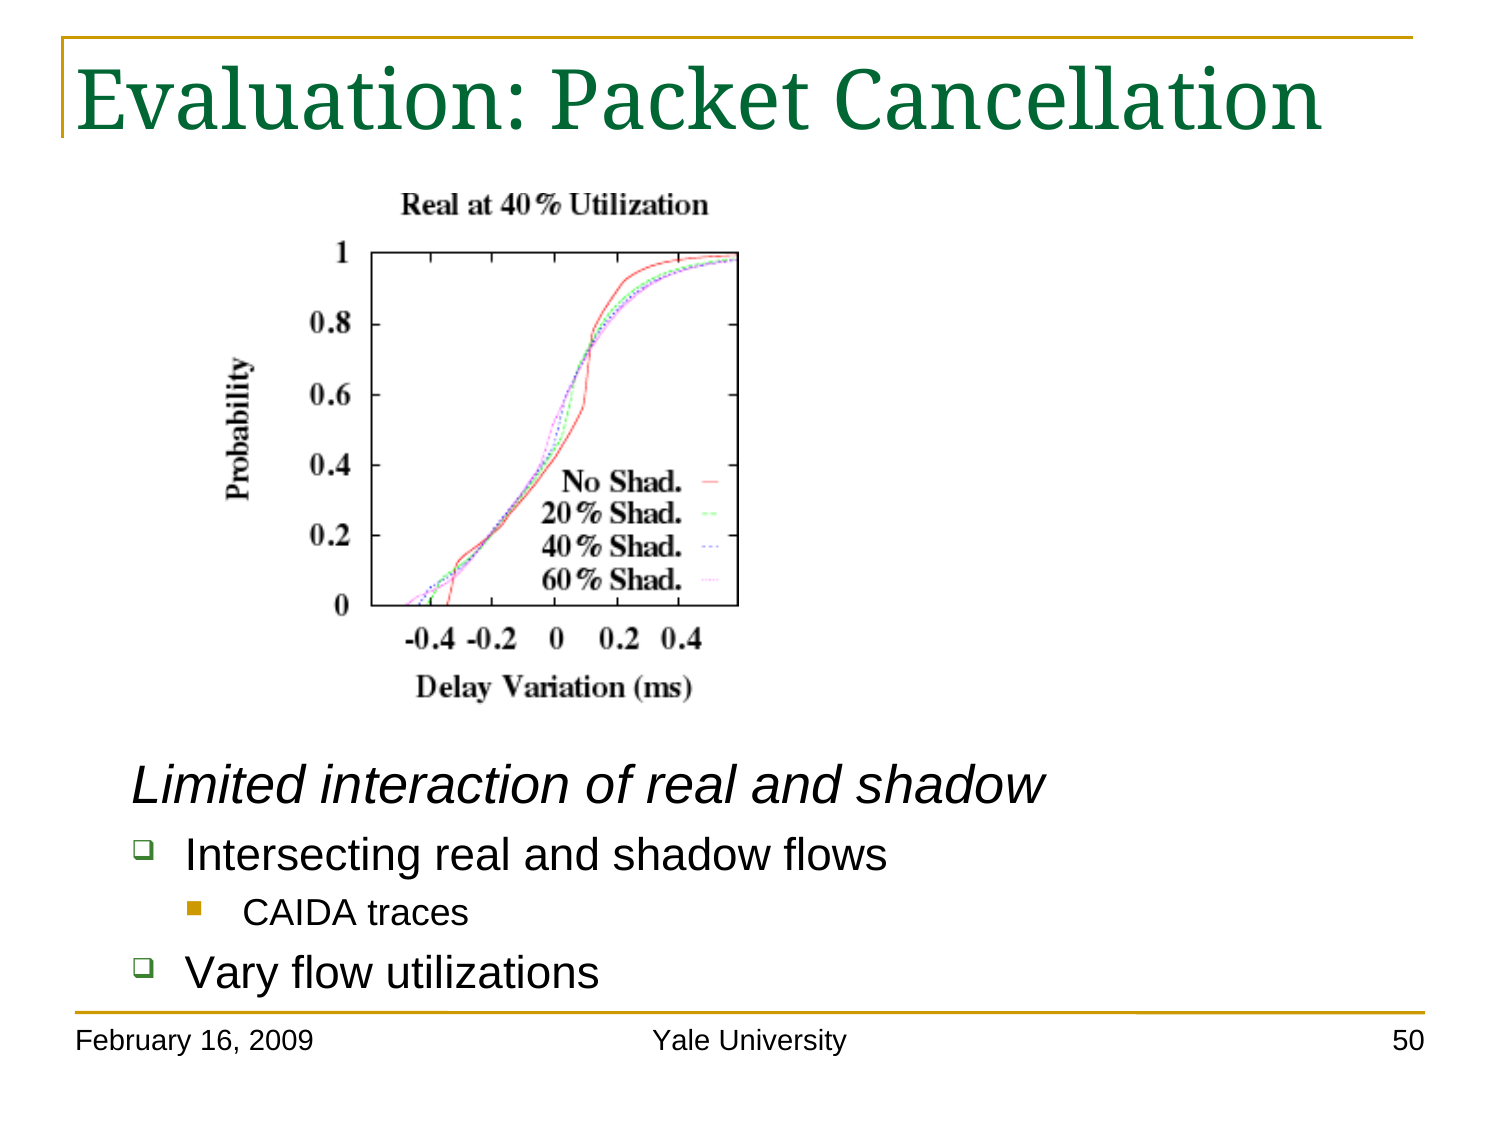

# Evaluation: Packet Cancellation
Limited interaction of real and shadow
Intersecting real and shadow flows
CAIDA traces
Vary flow utilizations
February 16, 2009
Yale University
50